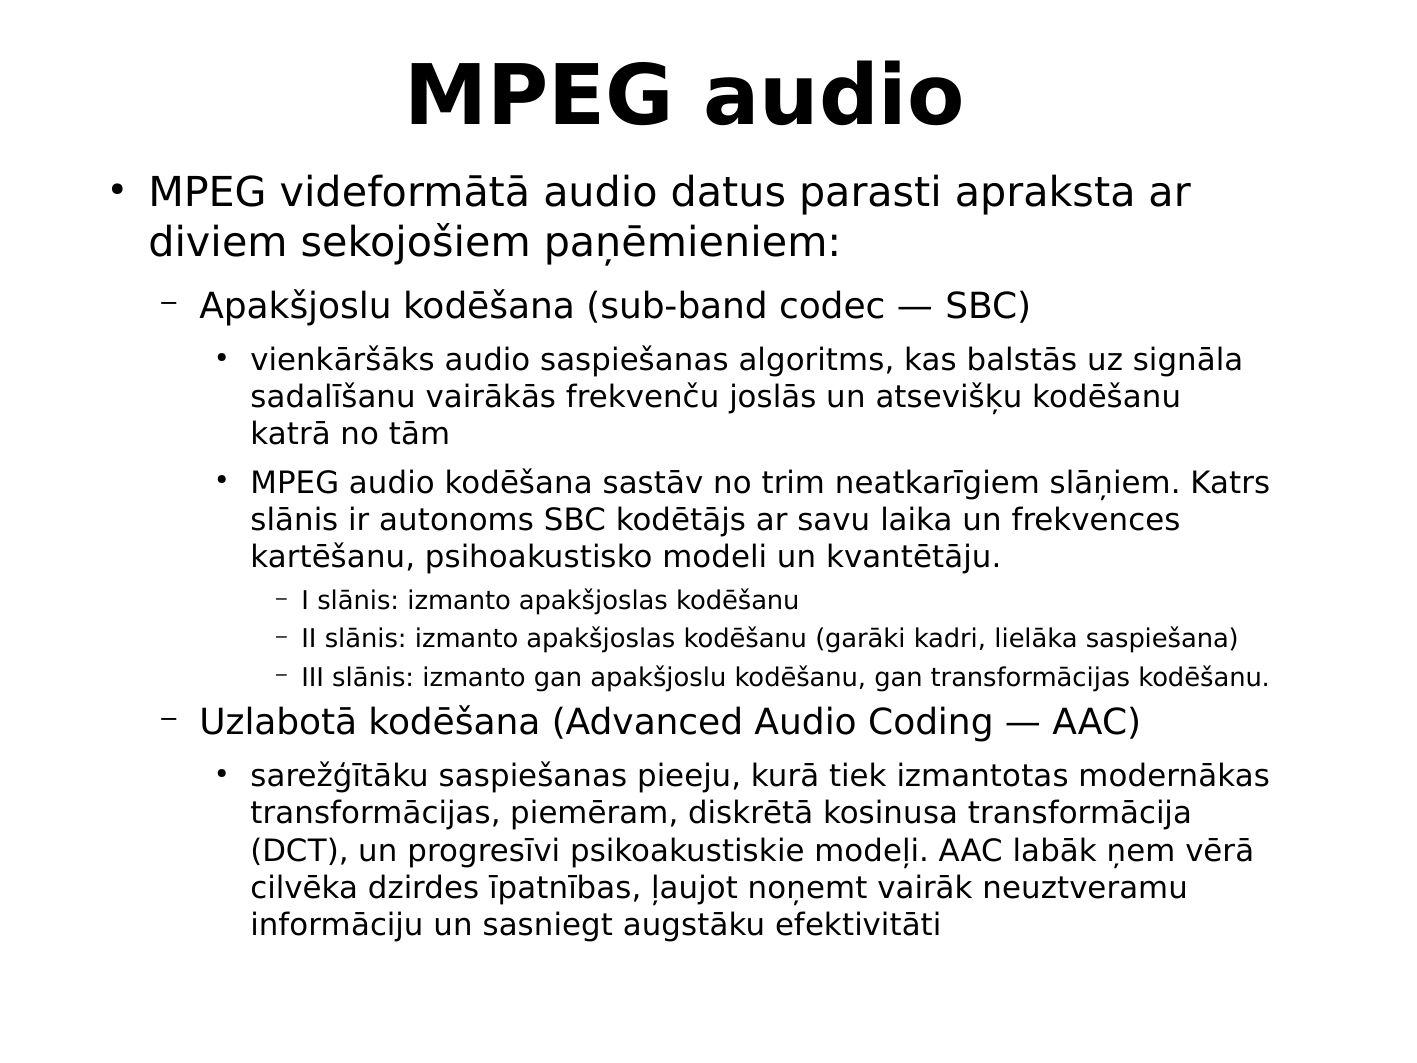

# MPEG audio
MPEG videformātā audio datus parasti apraksta ar diviem sekojošiem paņēmieniem:
Apakšjoslu kodēšana (sub-band codec — SBC)
vienkāršāks audio saspiešanas algoritms, kas balstās uz signāla sadalīšanu vairākās frekvenču joslās un atsevišķu kodēšanu katrā no tām
MPEG audio kodēšana sastāv no trim neatkarīgiem slāņiem. Katrs slānis ir autonoms SBC kodētājs ar savu laika un frekvences kartēšanu, psihoakustisko modeli un kvantētāju.
I slānis: izmanto apakšjoslas kodēšanu
II slānis: izmanto apakšjoslas kodēšanu (garāki kadri, lielāka saspiešana)
III slānis: izmanto gan apakšjoslu kodēšanu, gan transformācijas kodēšanu.
Uzlabotā kodēšana (Advanced Audio Coding — AAC)
sarežģītāku saspiešanas pieeju, kurā tiek izmantotas modernākas transformācijas, piemēram, diskrētā kosinusa transformācija (DCT), un progresīvi psikoakustiskie modeļi. AAC labāk ņem vērā cilvēka dzirdes īpatnības, ļaujot noņemt vairāk neuztveramu informāciju un sasniegt augstāku efektivitāti